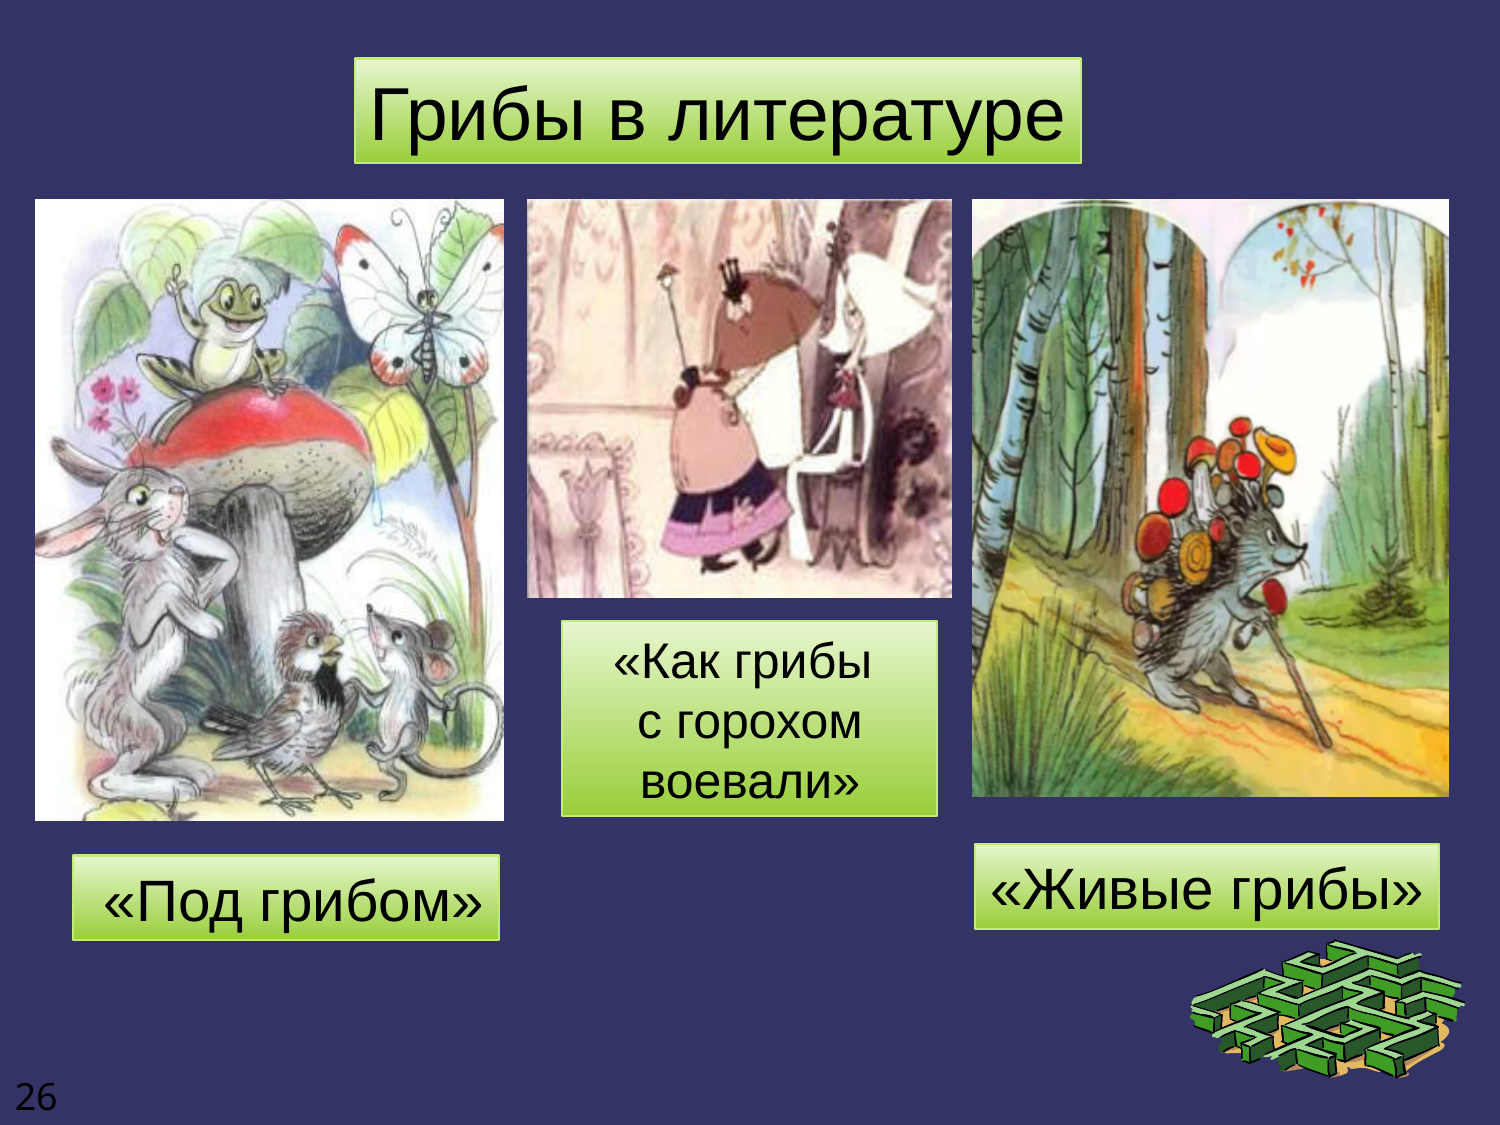

Грибы в литературе
«Как грибы
с горохом воевали»
«Живые грибы»
 «Под грибом»